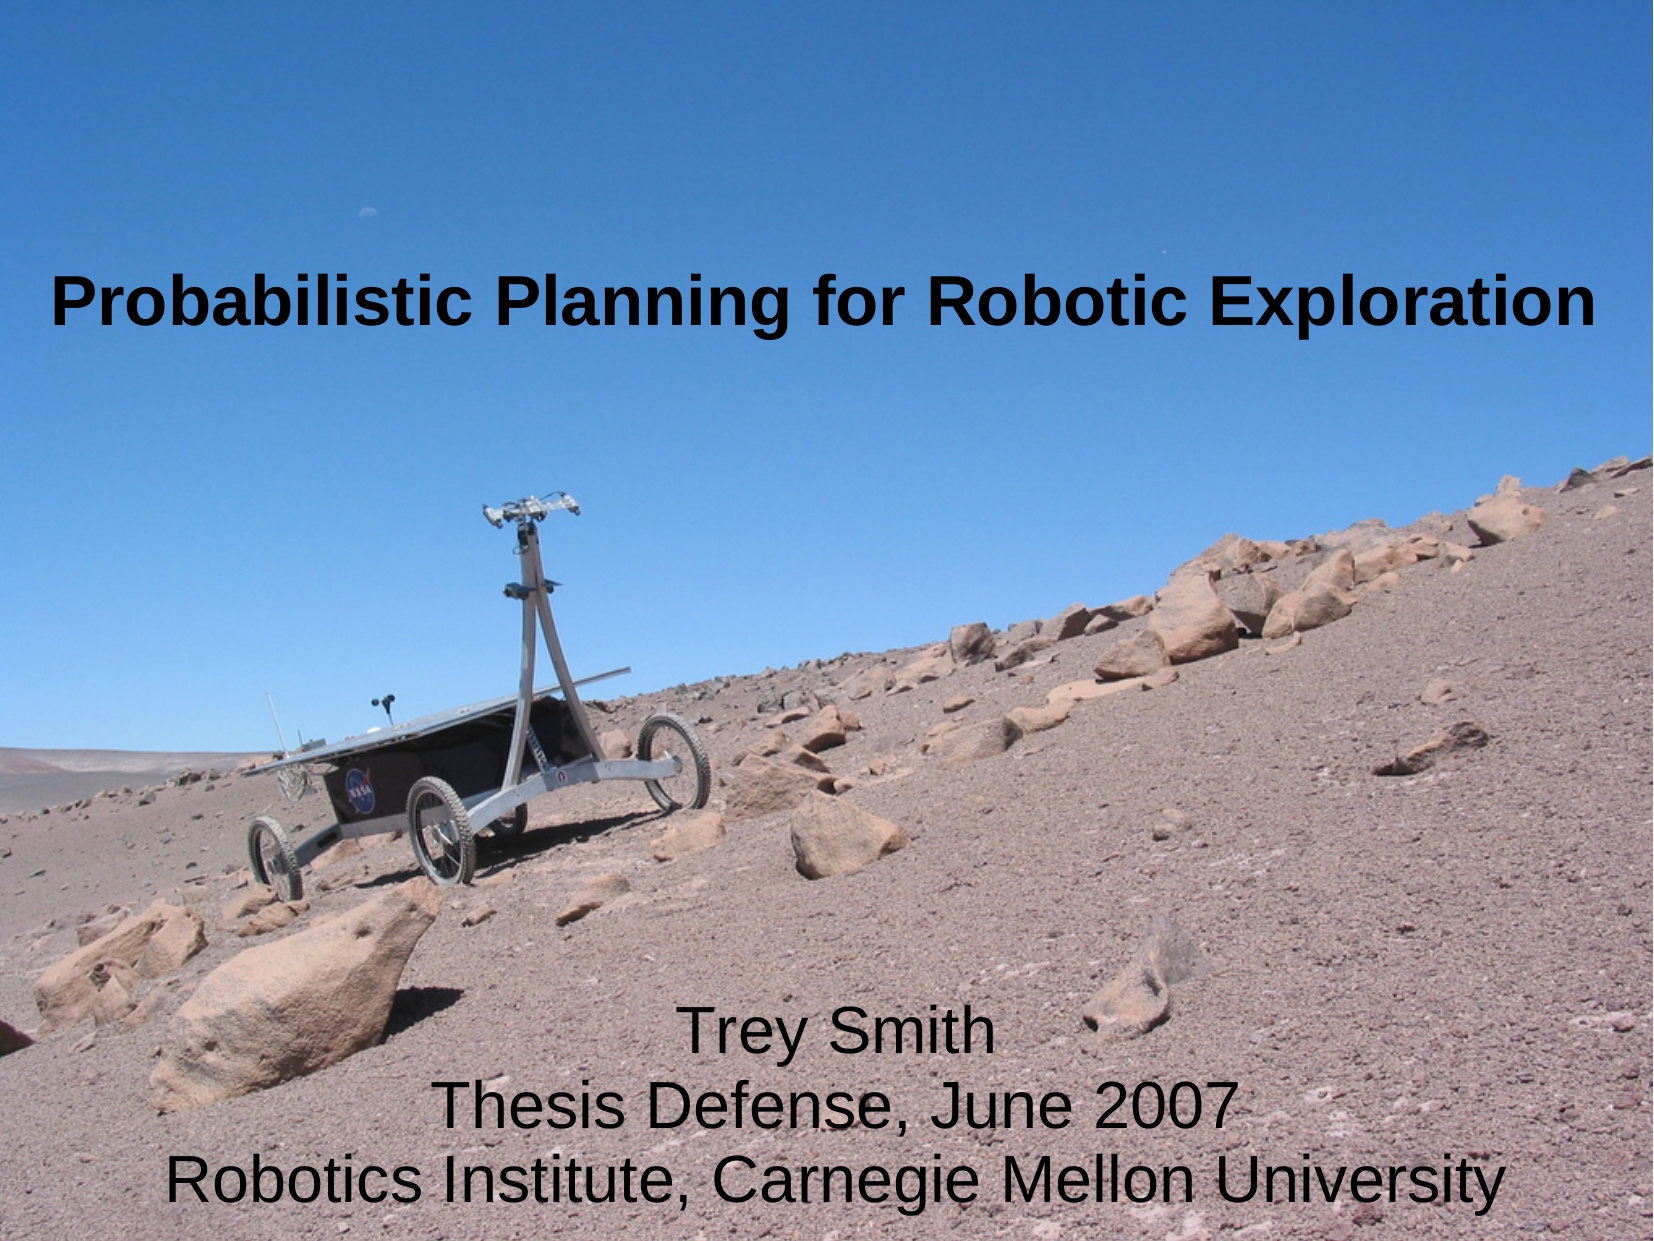

# Probabilistic Planning for Robotic Exploration
Trey Smith
Thesis Defense, June 2007
Robotics Institute, Carnegie Mellon University